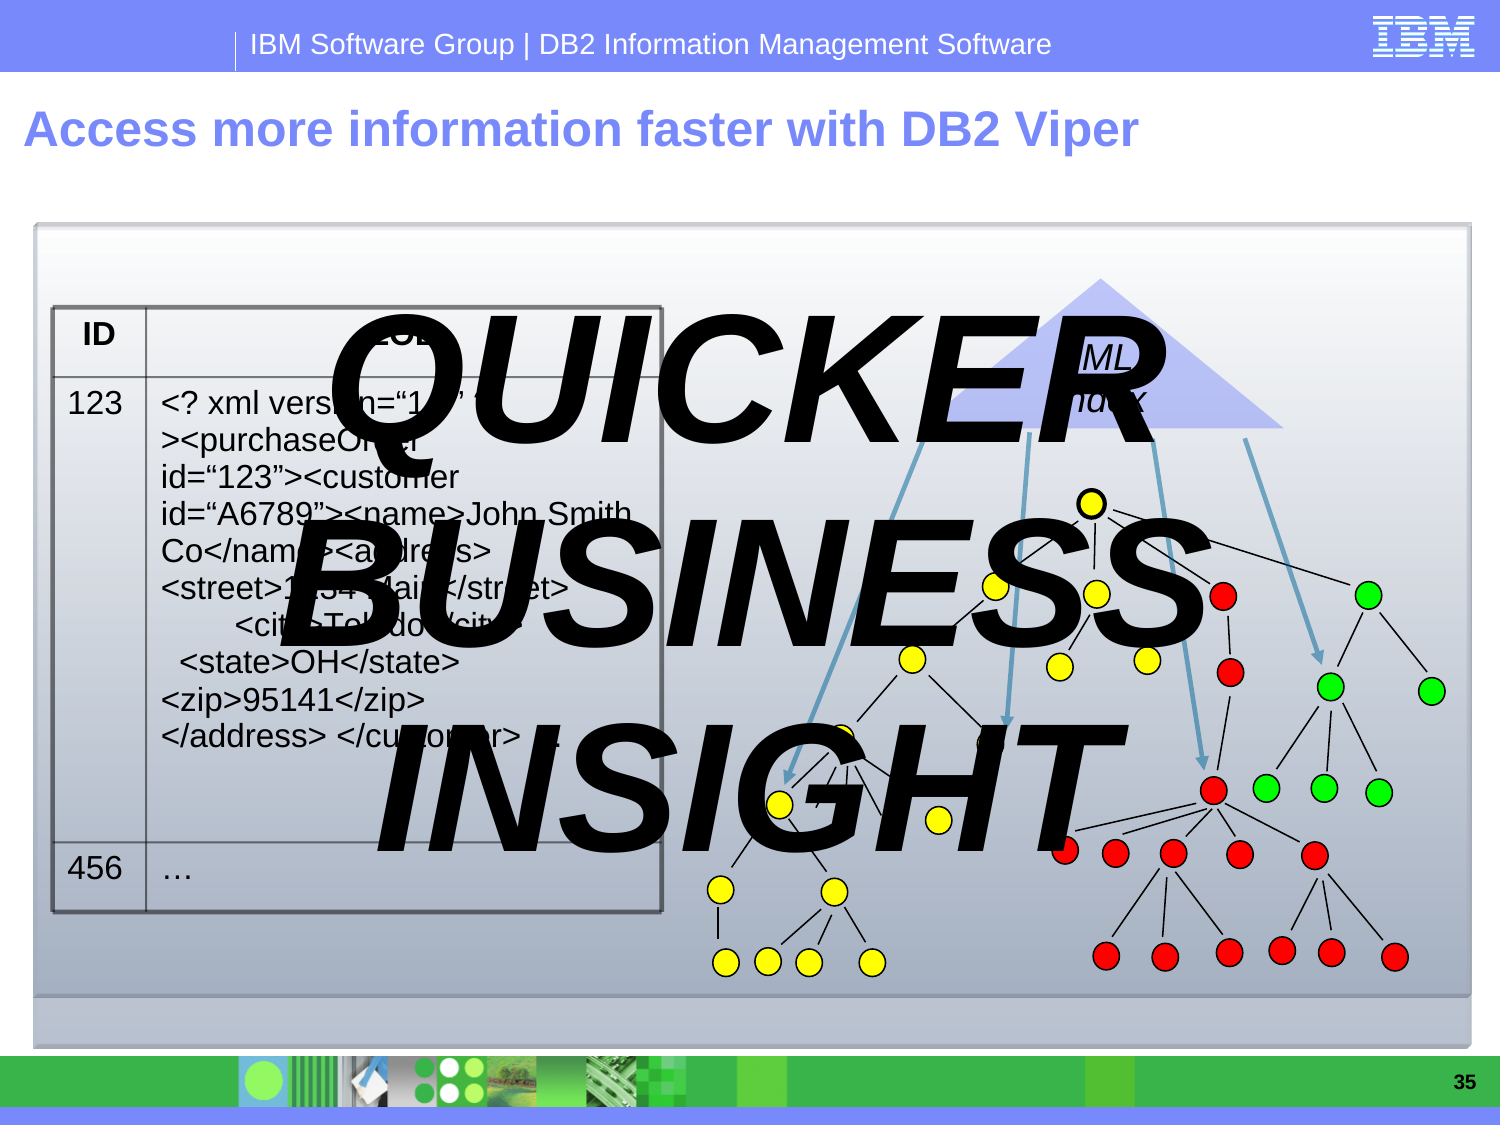

# Access more information faster with DB2 Viper
QUICKER BUSINESS INSIGHT
XML
Index
ID
LOB
123
<? xml version=“1.0” ?><purchaseOrder id=“123”><customer id=“A6789”><name>John Smith Co</name><address> <street>1234 Main</street> <city>Toledo</city> <state>OH</state> <zip>95141</zip> </address> </customer> …
456
…
35